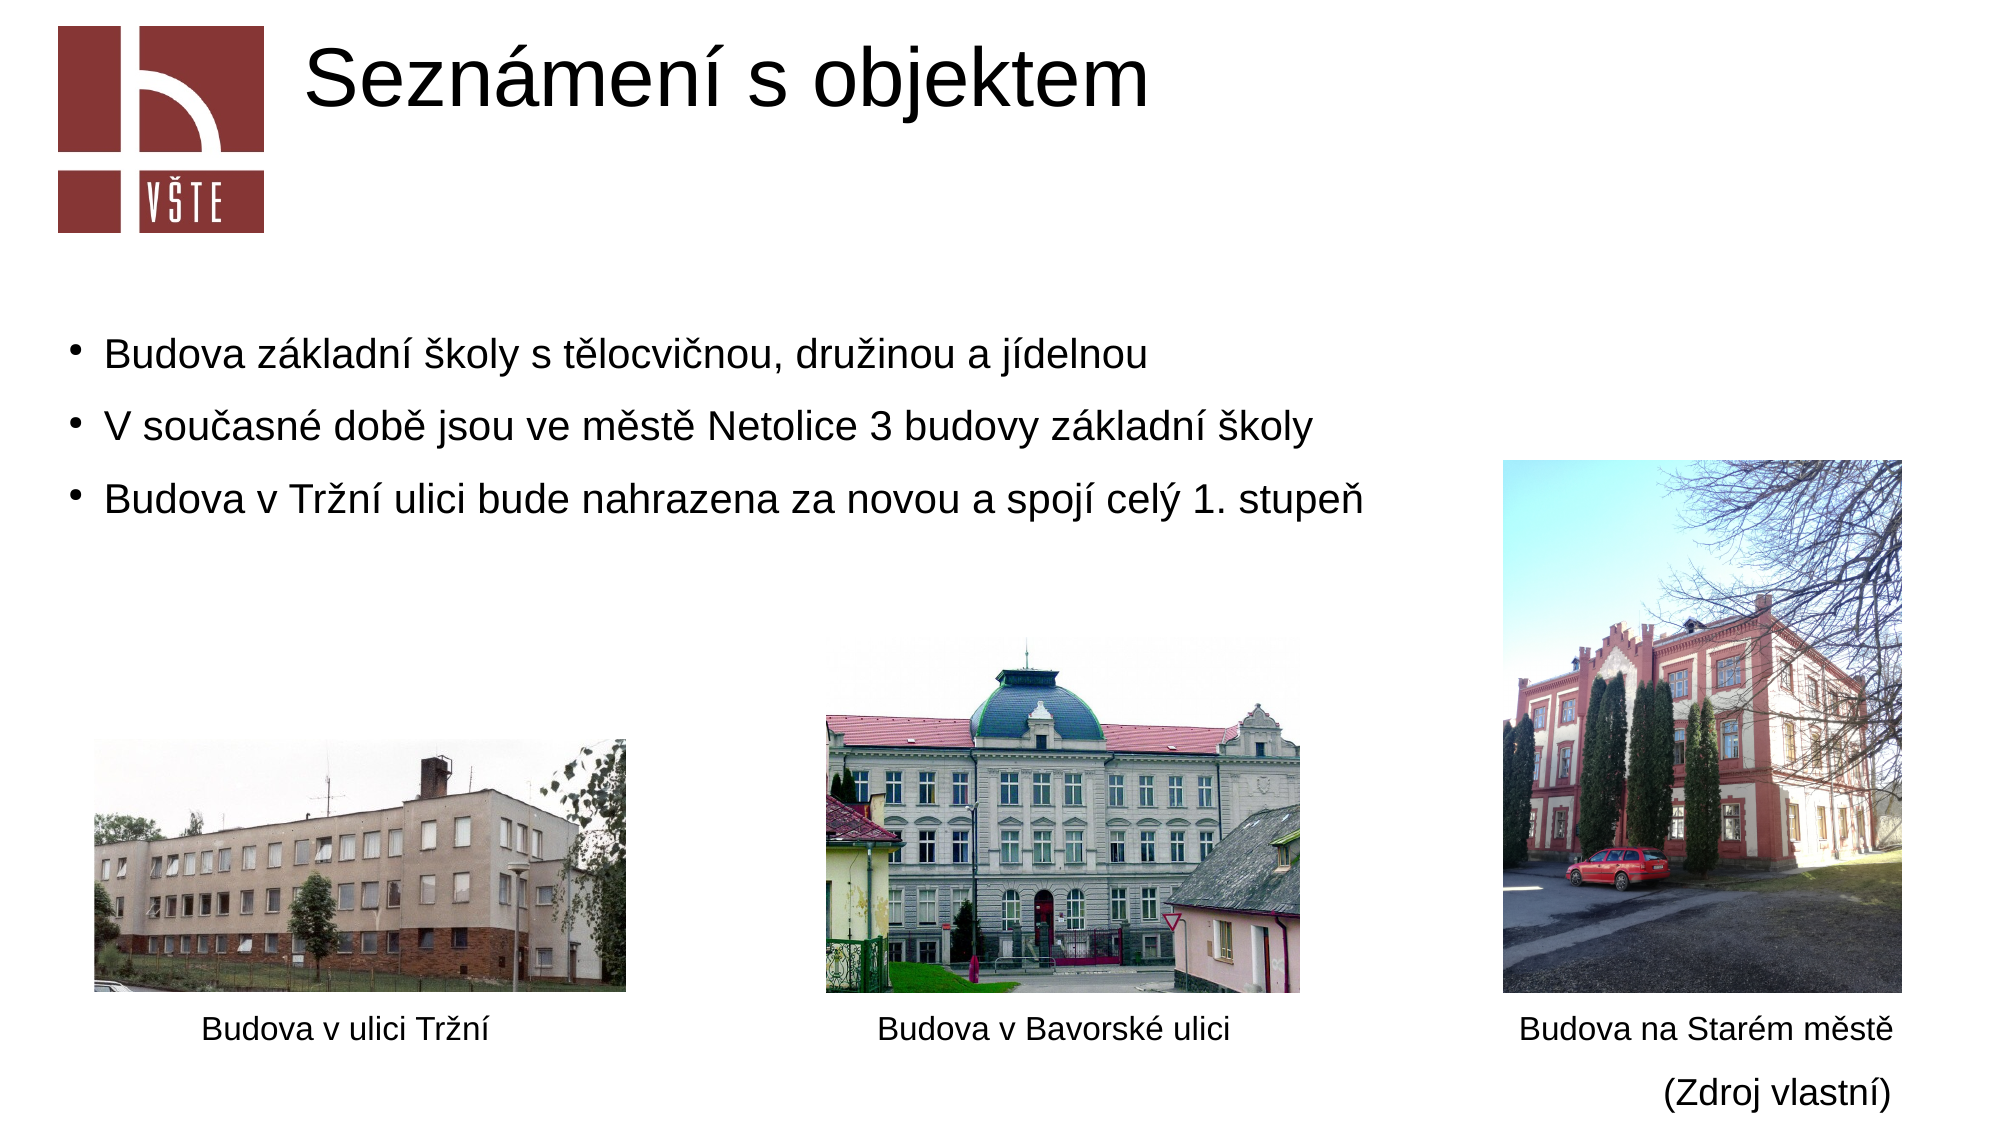

# Seznámení s objektem
Budova základní školy s tělocvičnou, družinou a jídelnou
V současné době jsou ve městě Netolice 3 budovy základní školy
Budova v Tržní ulici bude nahrazena za novou a spojí celý 1. stupeň
Budova v ulici Tržní
Budova v Bavorské ulici
Budova na Starém městě
(Zdroj vlastní)